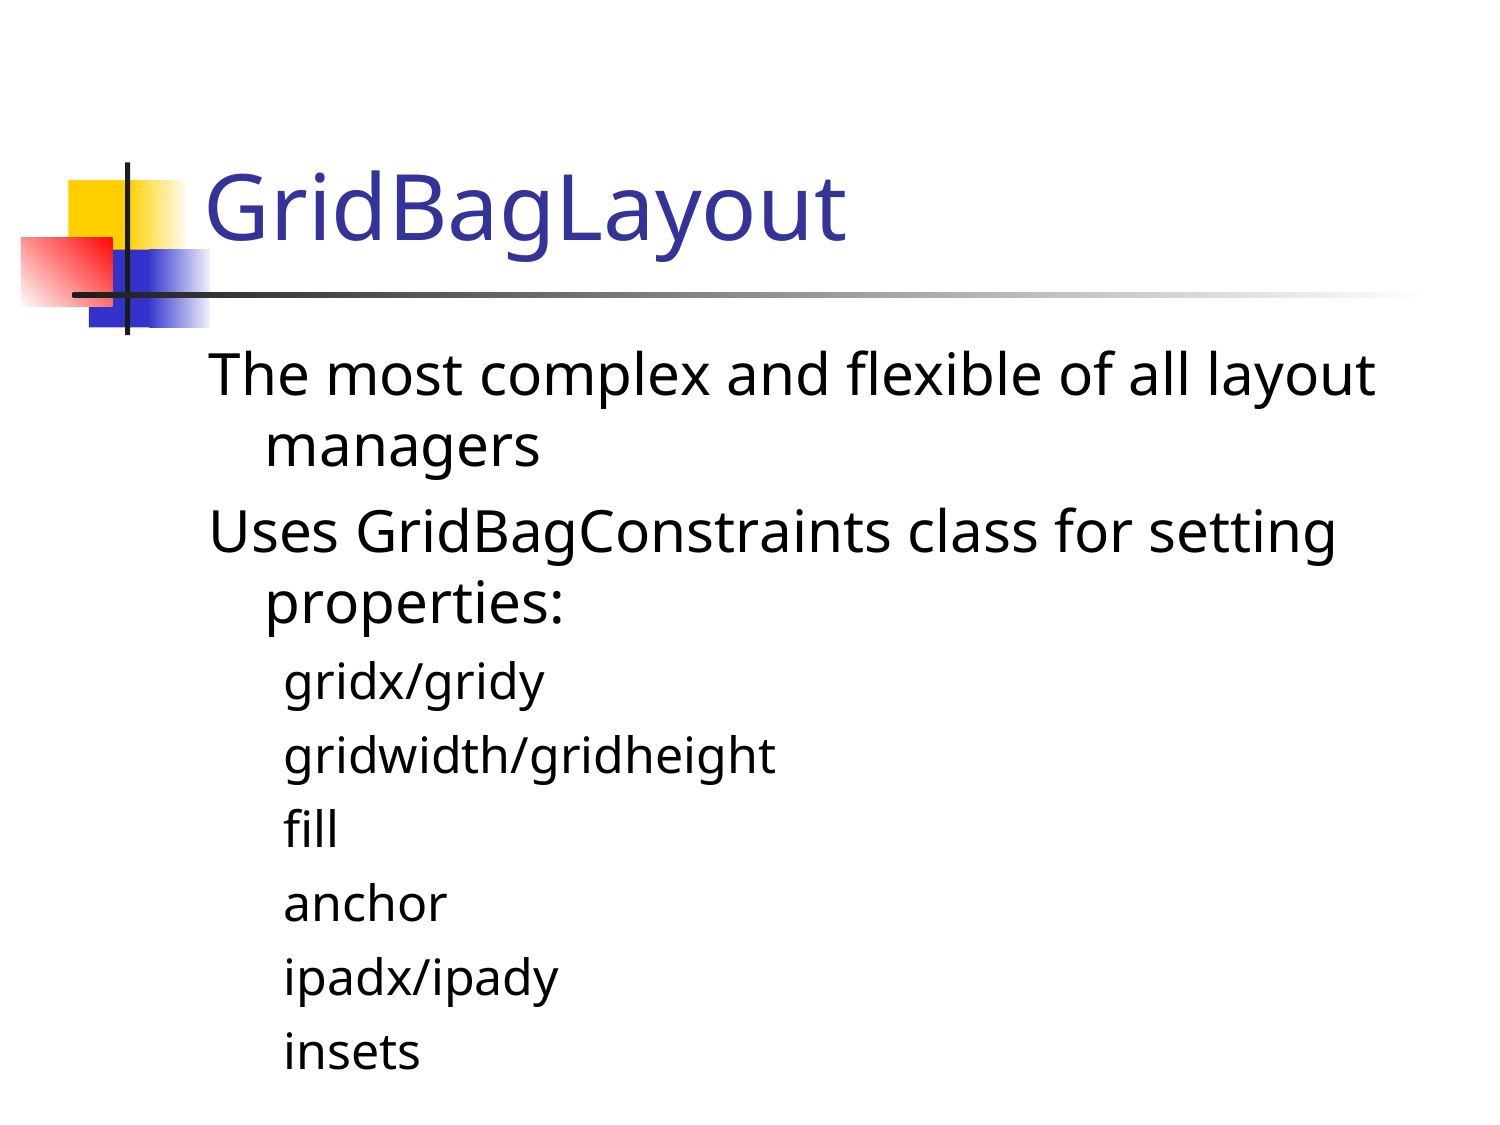

# GridBagLayout
The most complex and flexible of all layout managers
Uses GridBagConstraints class for setting properties:
gridx/gridy
gridwidth/gridheight
fill
anchor
ipadx/ipady
insets